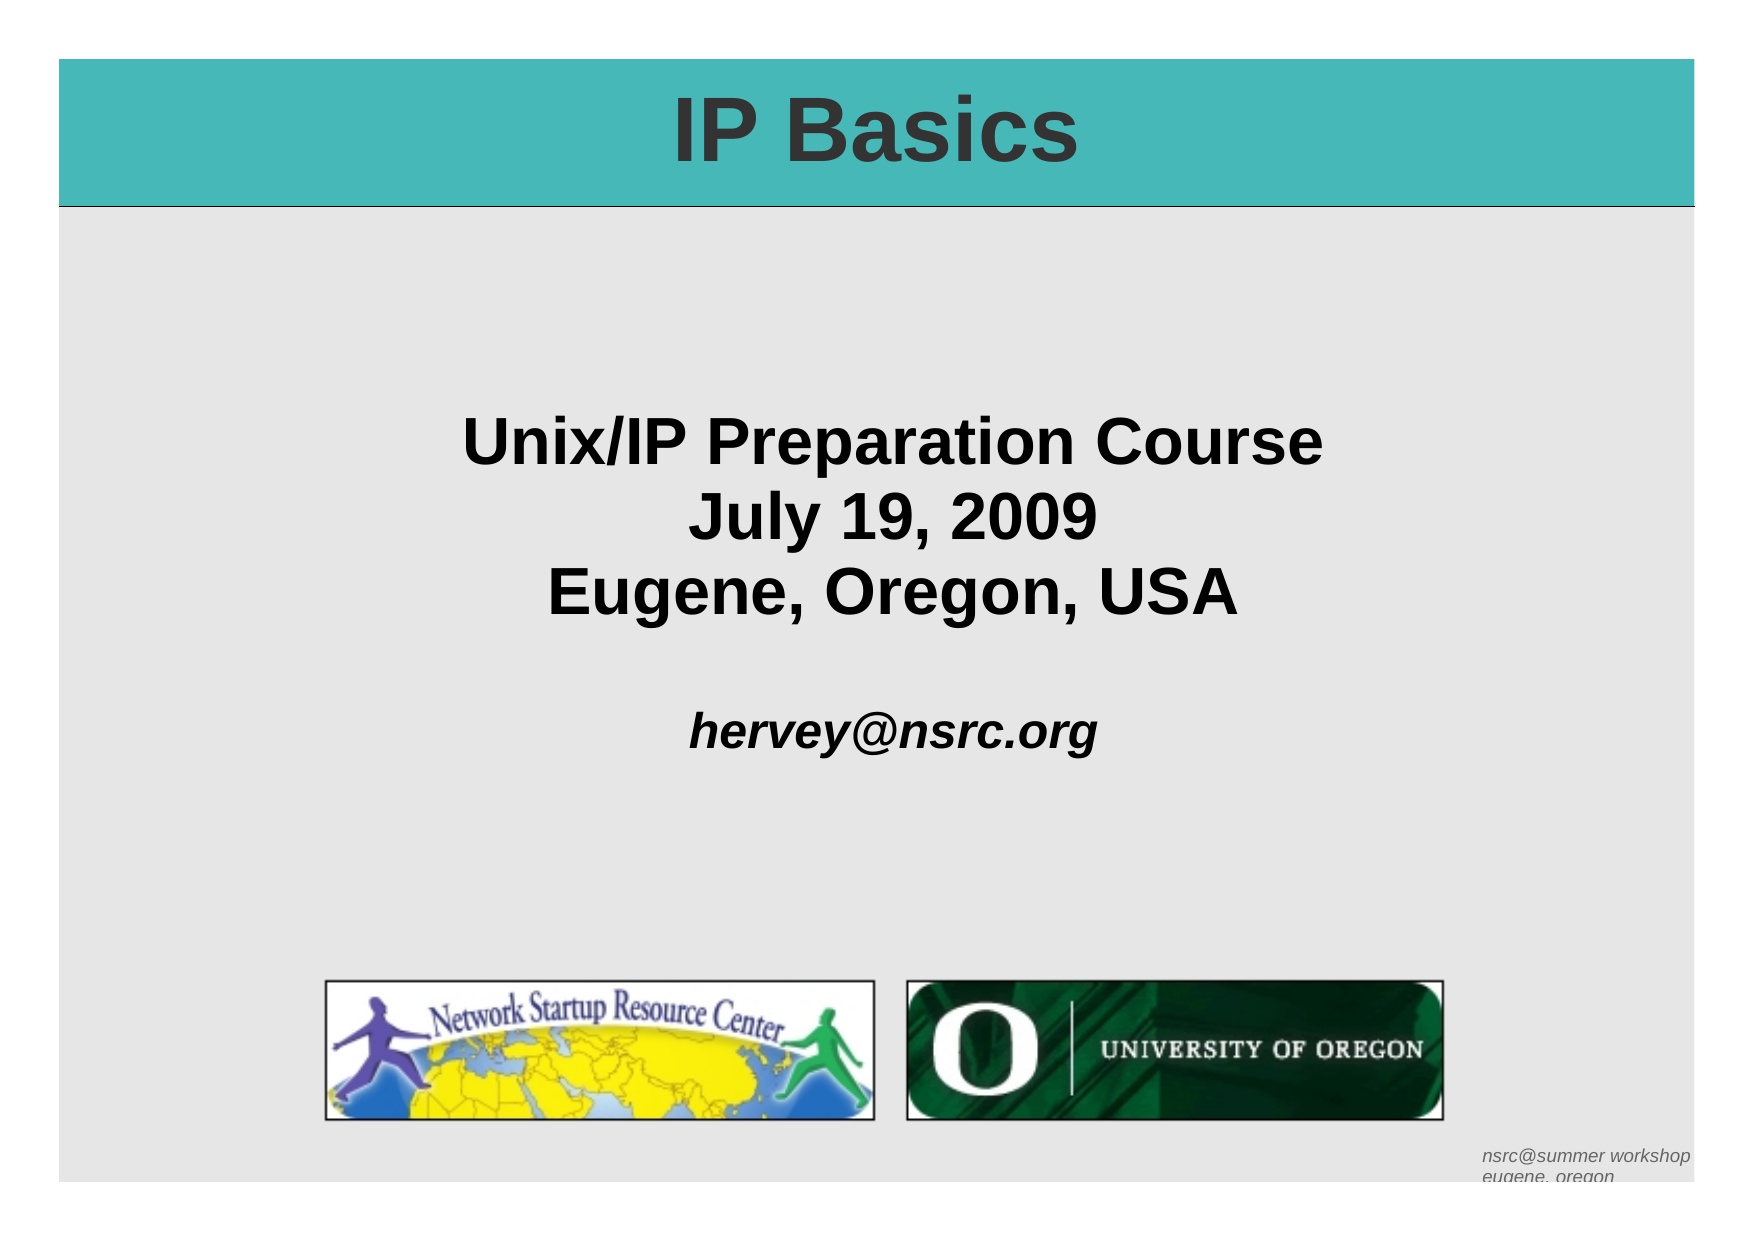

# IP Basics
Unix/IP Preparation Course
July 19, 2009
Eugene, Oregon, USA
hervey@nsrc.org